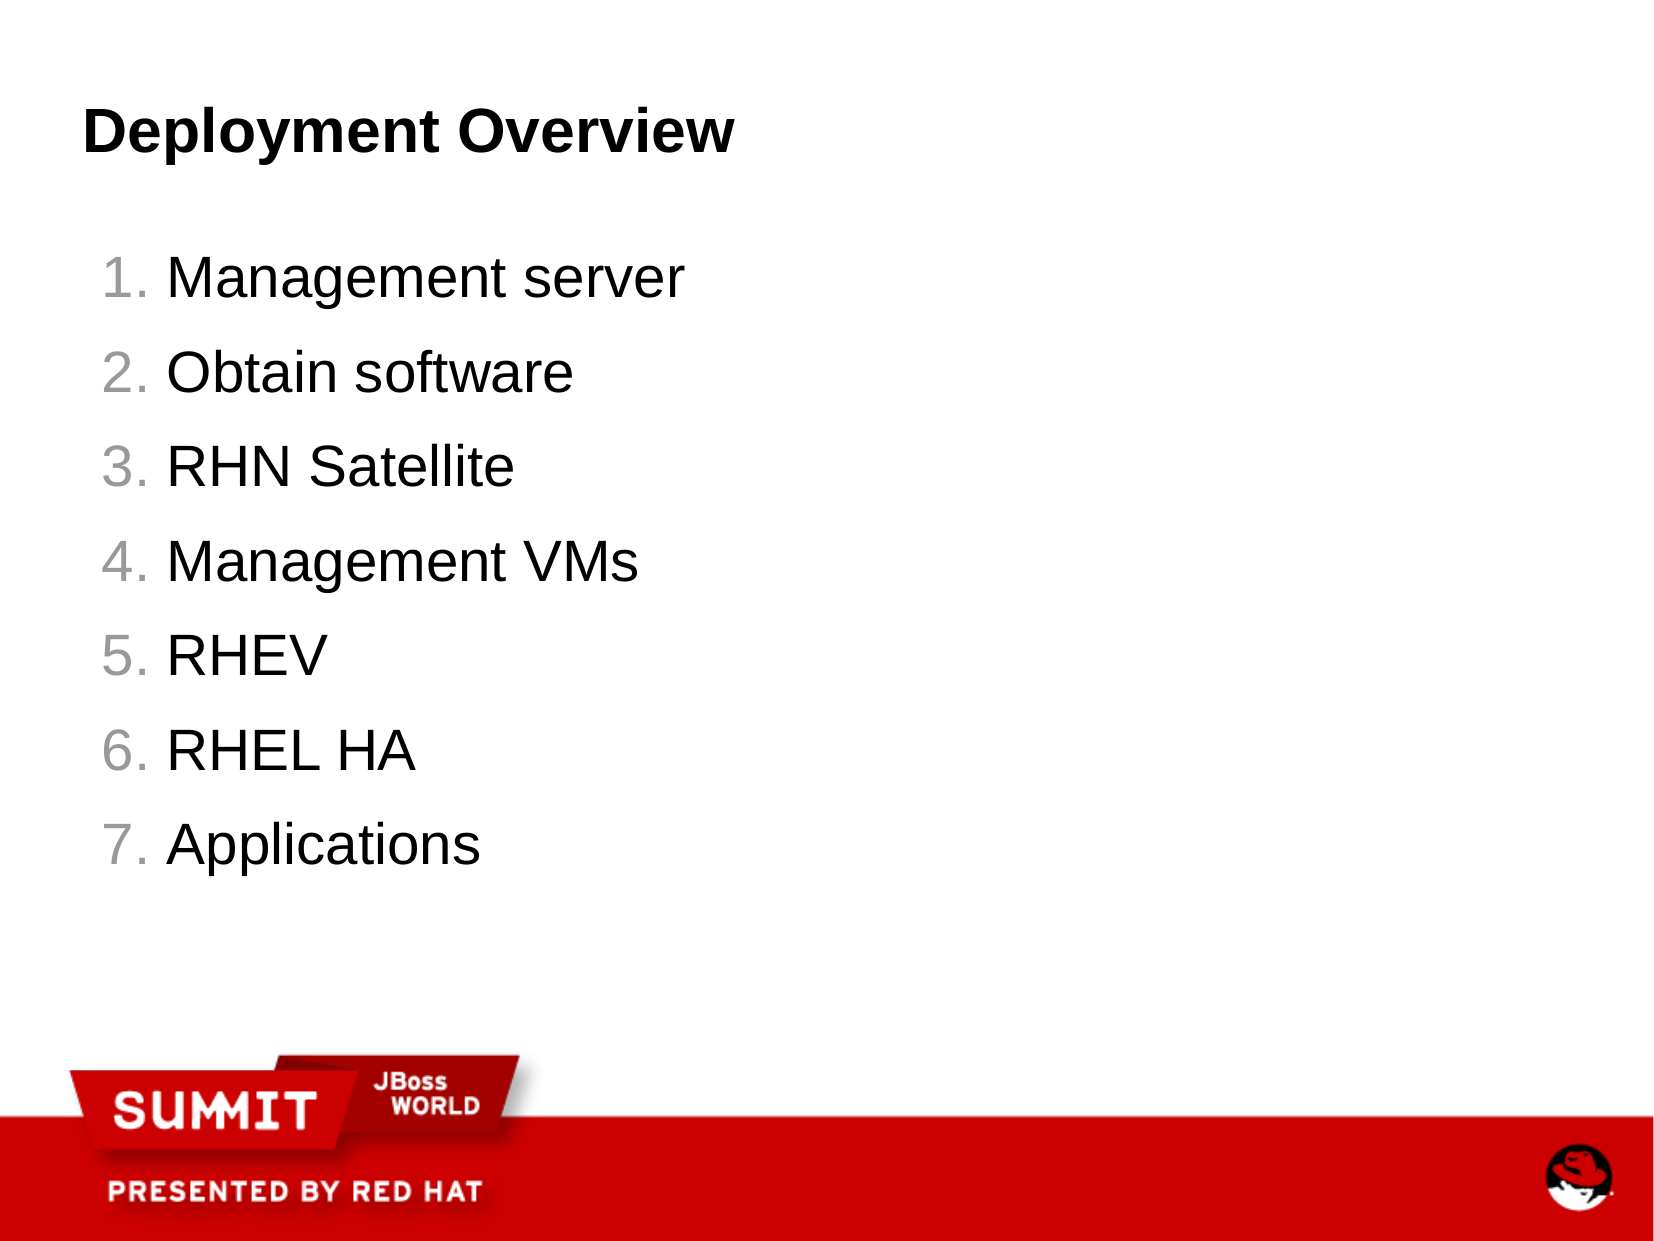

# Deployment Overview
 Management server
 Obtain software
 RHN Satellite
 Management VMs
 RHEV
 RHEL HA
 Applications